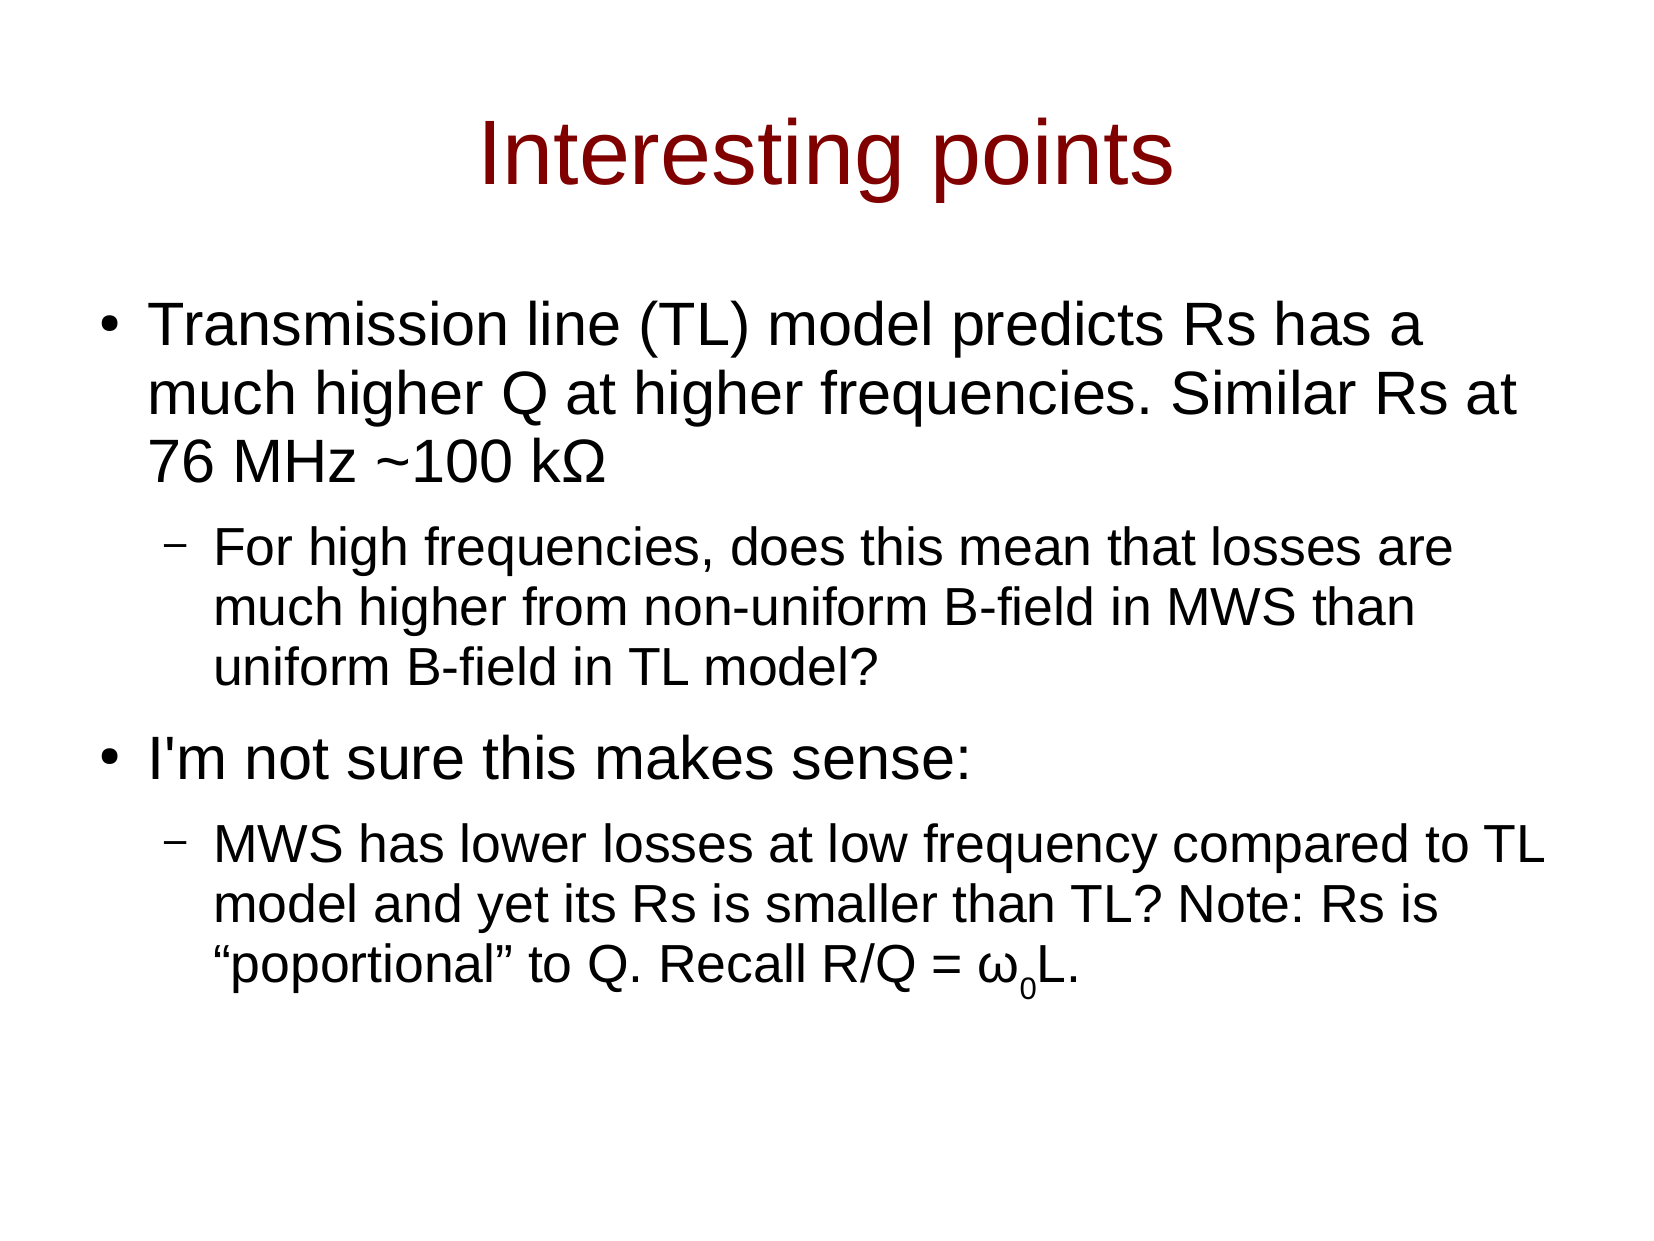

# Interesting points
Transmission line (TL) model predicts Rs has a much higher Q at higher frequencies. Similar Rs at 76 MHz ~100 kΩ
For high frequencies, does this mean that losses are much higher from non-uniform B-field in MWS than uniform B-field in TL model?
I'm not sure this makes sense:
MWS has lower losses at low frequency compared to TL model and yet its Rs is smaller than TL? Note: Rs is “poportional” to Q. Recall R/Q = ω0L.